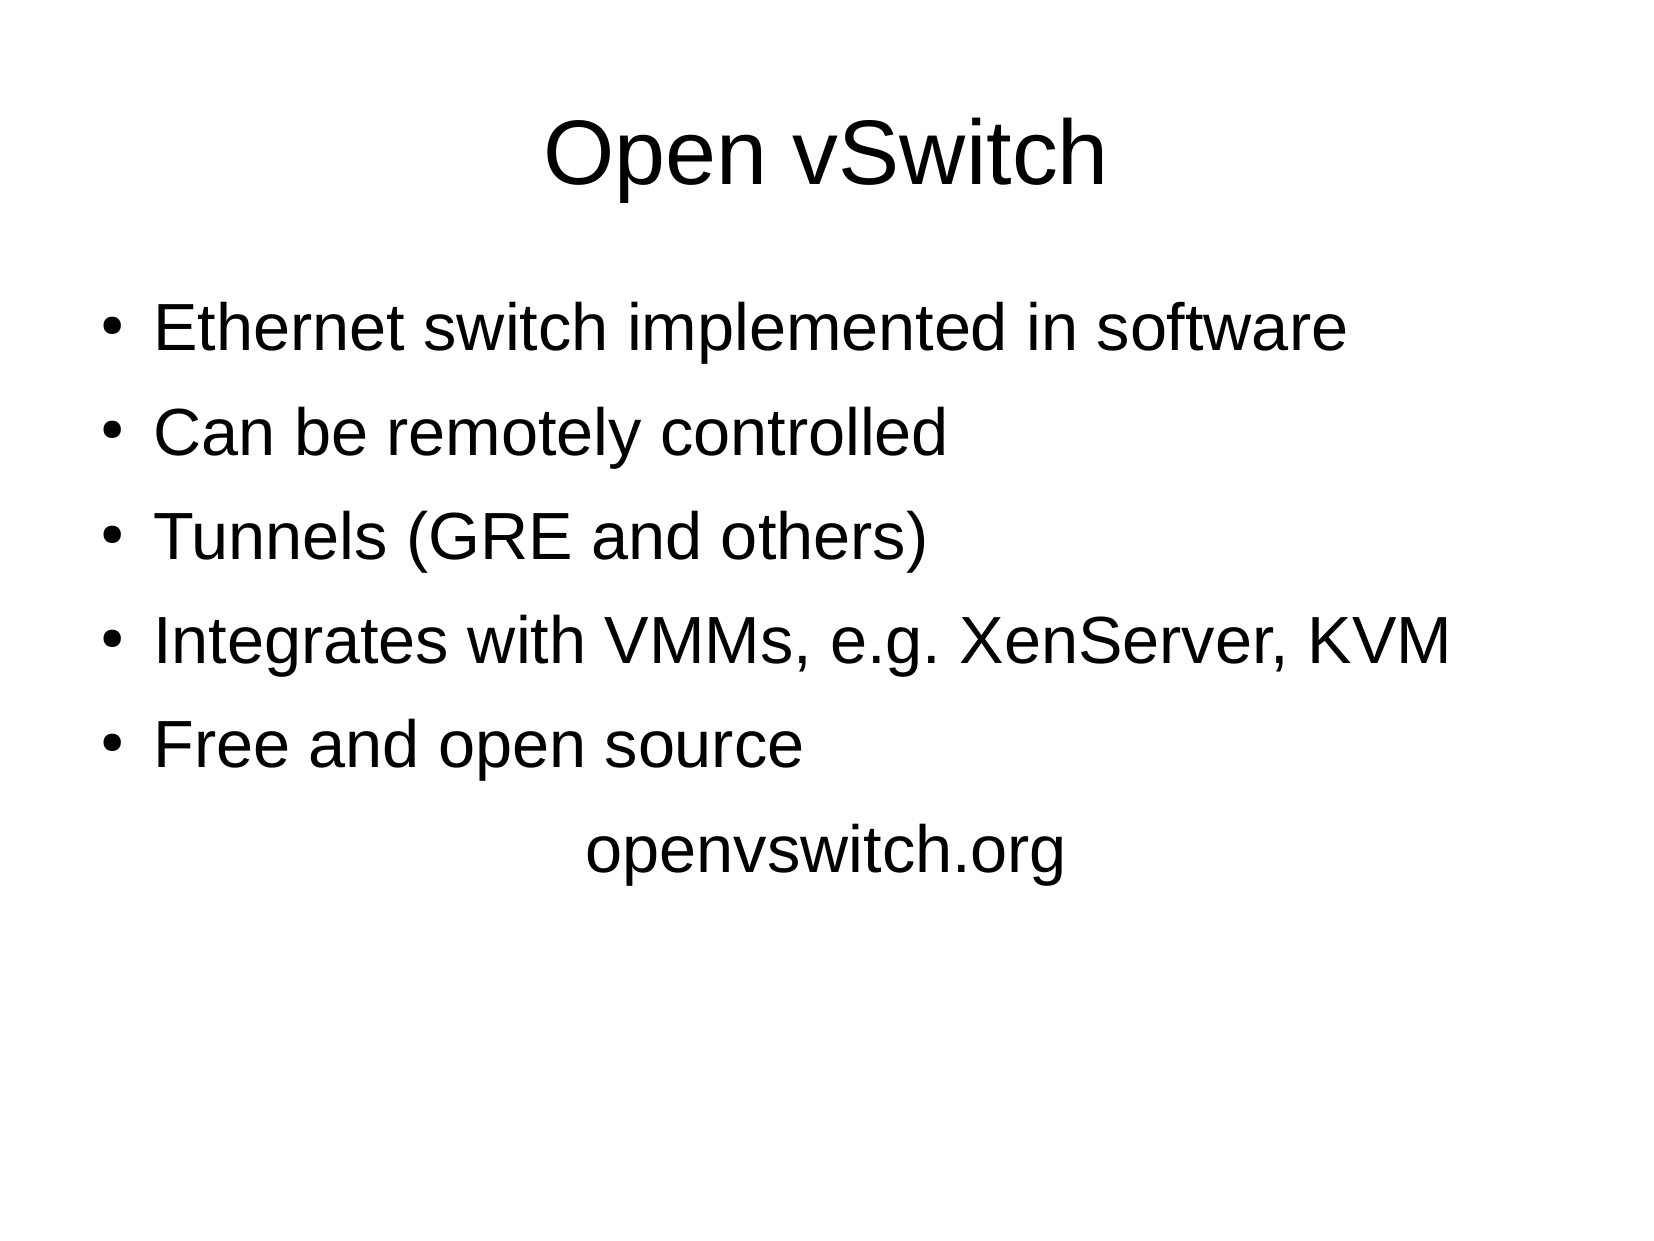

# Open vSwitch
Ethernet switch implemented in software
Can be remotely controlled
Tunnels (GRE and others)
Integrates with VMMs, e.g. XenServer, KVM
Free and open source
openvswitch.org